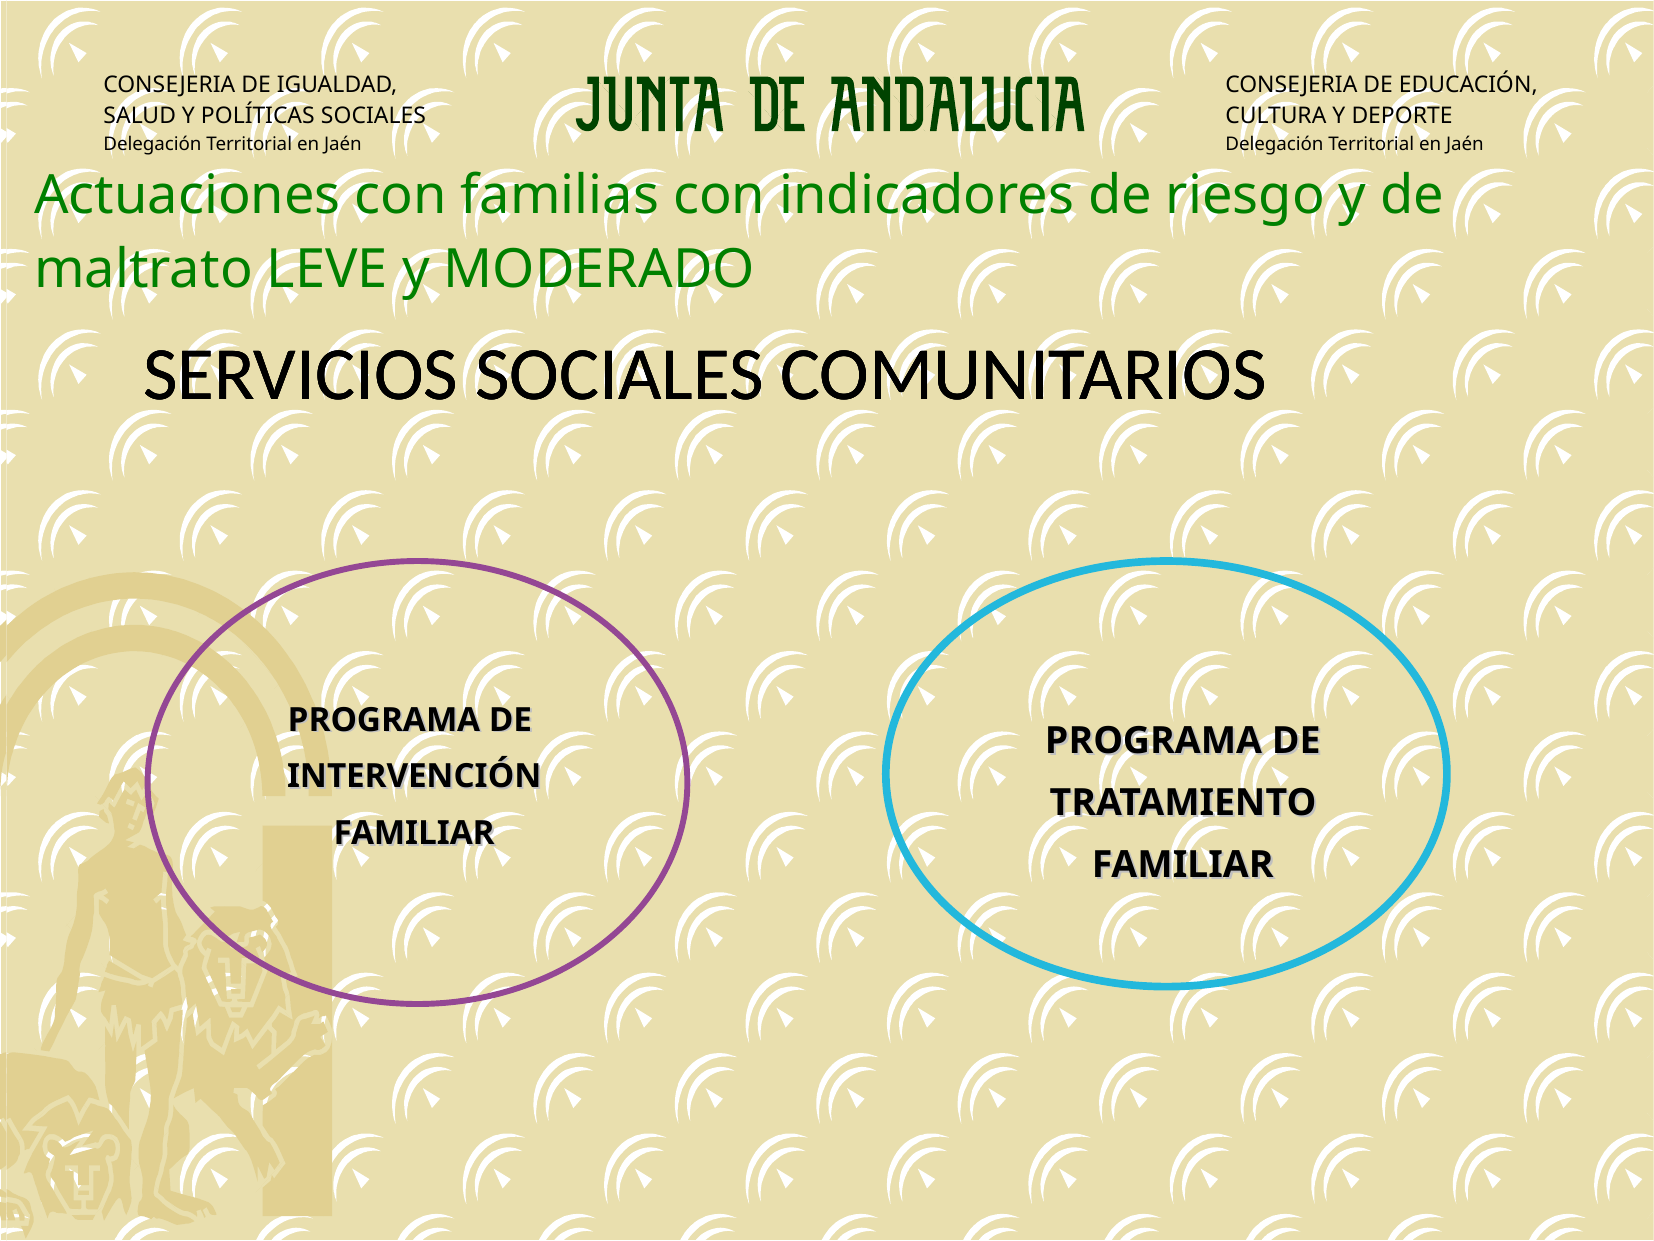

CONSEJERIA DE IGUALDAD,
SALUD Y POLÍTICAS SOCIALES
Delegación Territorial en Jaén
CONSEJERIA DE EDUCACIÓN,
CULTURA Y DEPORTE
Delegación Territorial en Jaén
Actuaciones con familias con indicadores de riesgo y de maltrato LEVE y MODERADO
SERVICIOS SOCIALES COMUNITARIOS
SERVICIOS SOCIALES COMUNITARIOS
SERVICIOS SOCIALES COMUNITARIOS
PROGRAMA DE
INTERVENCIÓN
FAMILIAR
PROGRAMA DE
TRATAMIENTO
FAMILIAR